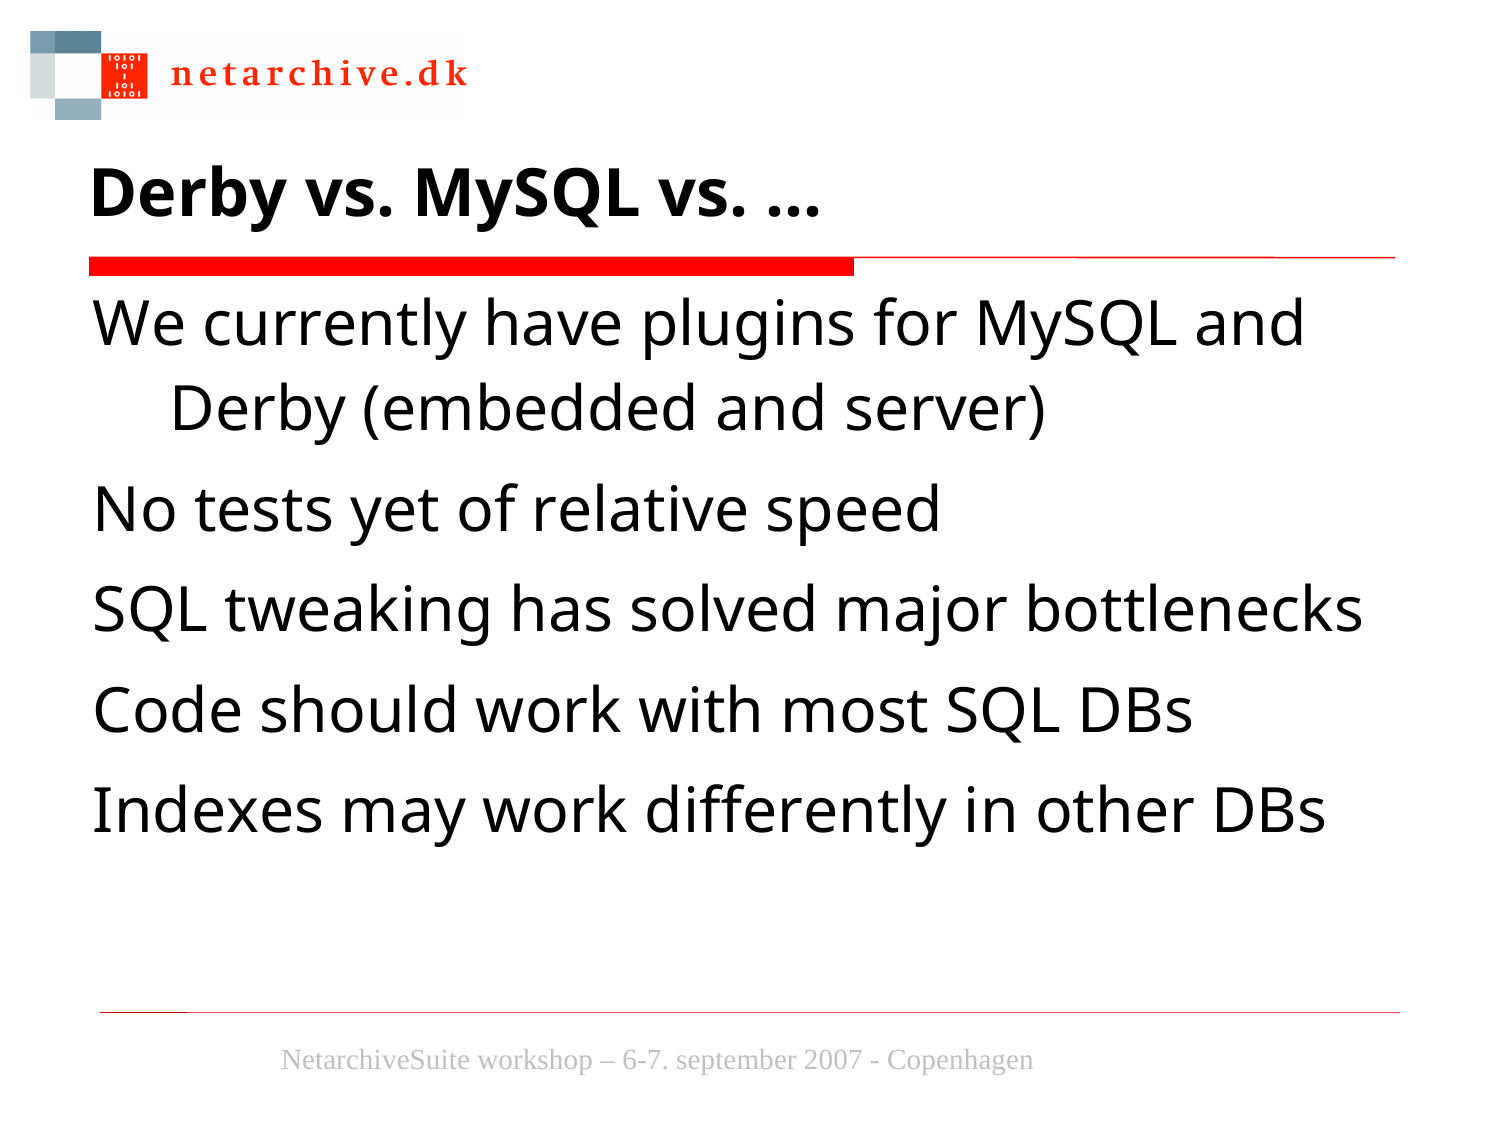

# Derby vs. MySQL vs. ...
We currently have plugins for MySQL and Derby (embedded and server)
No tests yet of relative speed
SQL tweaking has solved major bottlenecks
Code should work with most SQL DBs
Indexes may work differently in other DBs